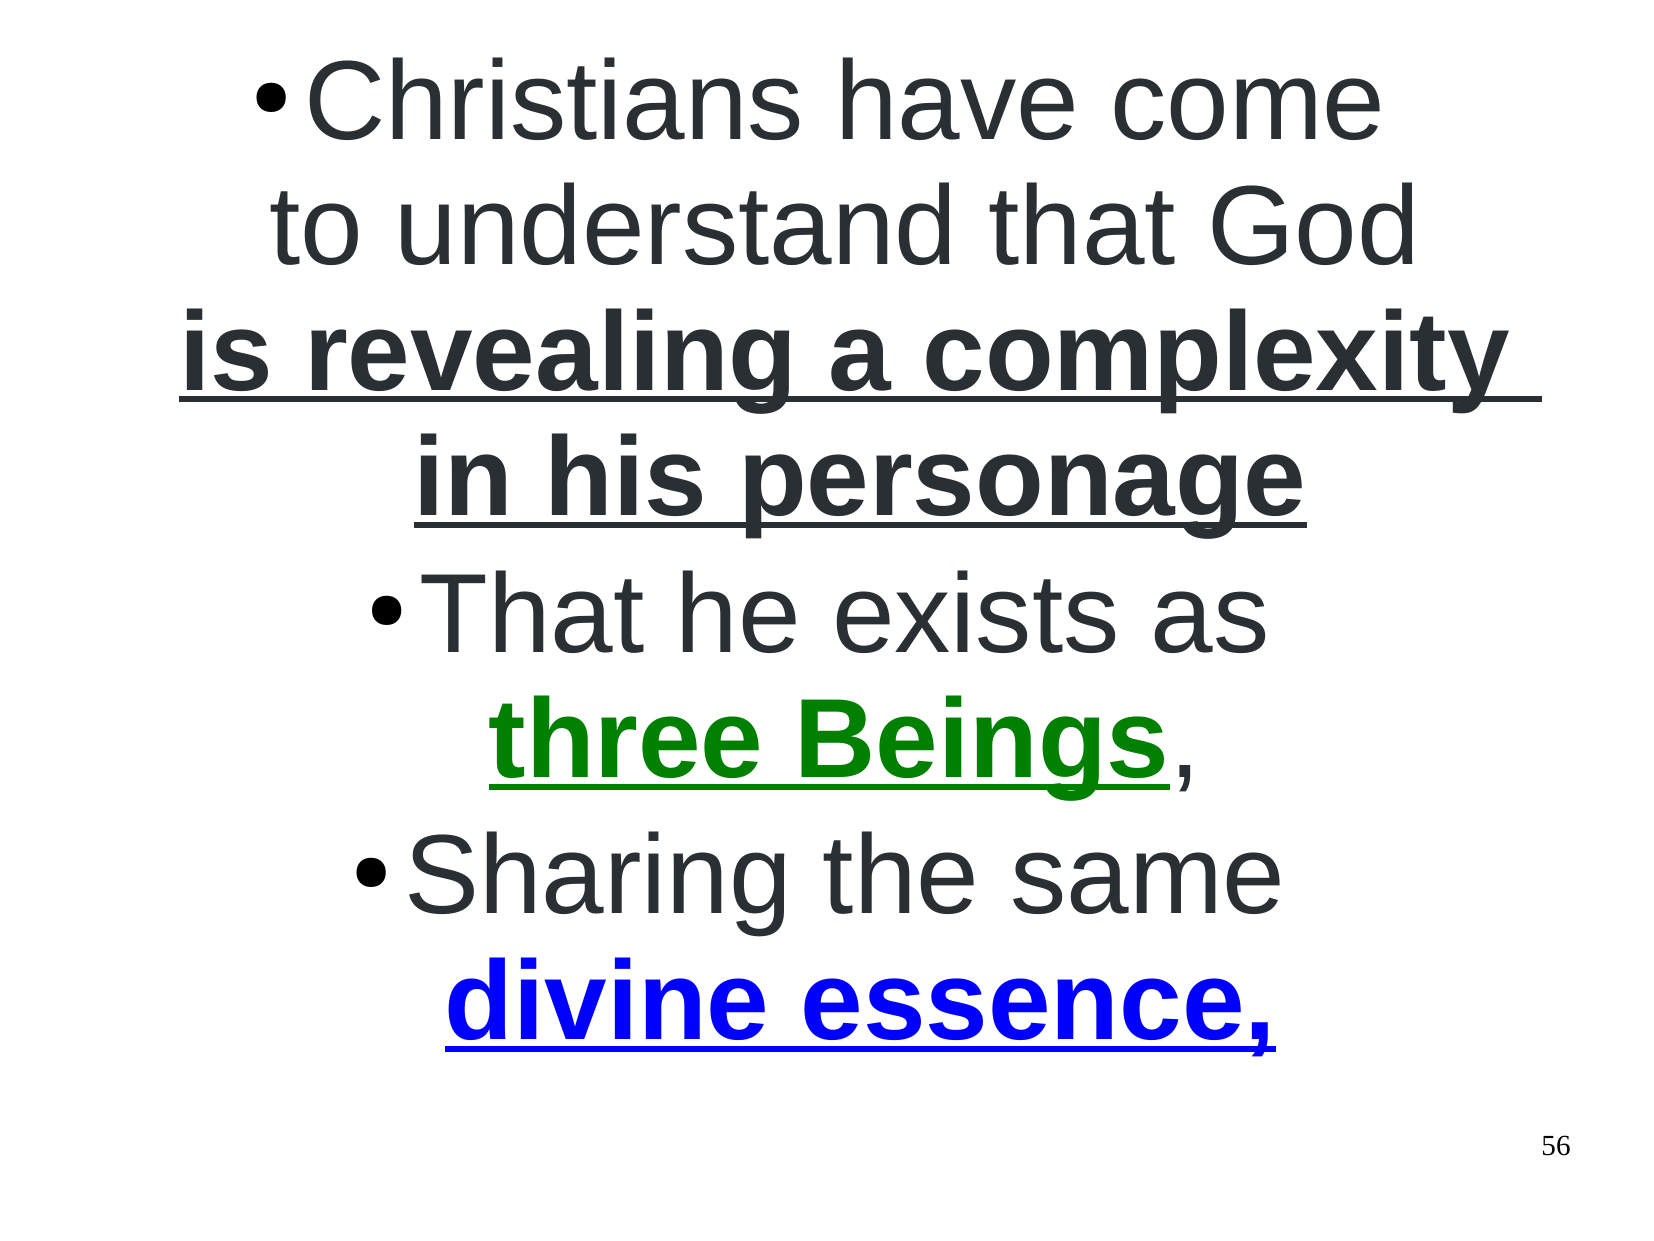

# Christians have come to understand that God is revealing a complexity in his personage
That he exists as
three Beings,
Sharing the same
divine essence,
56